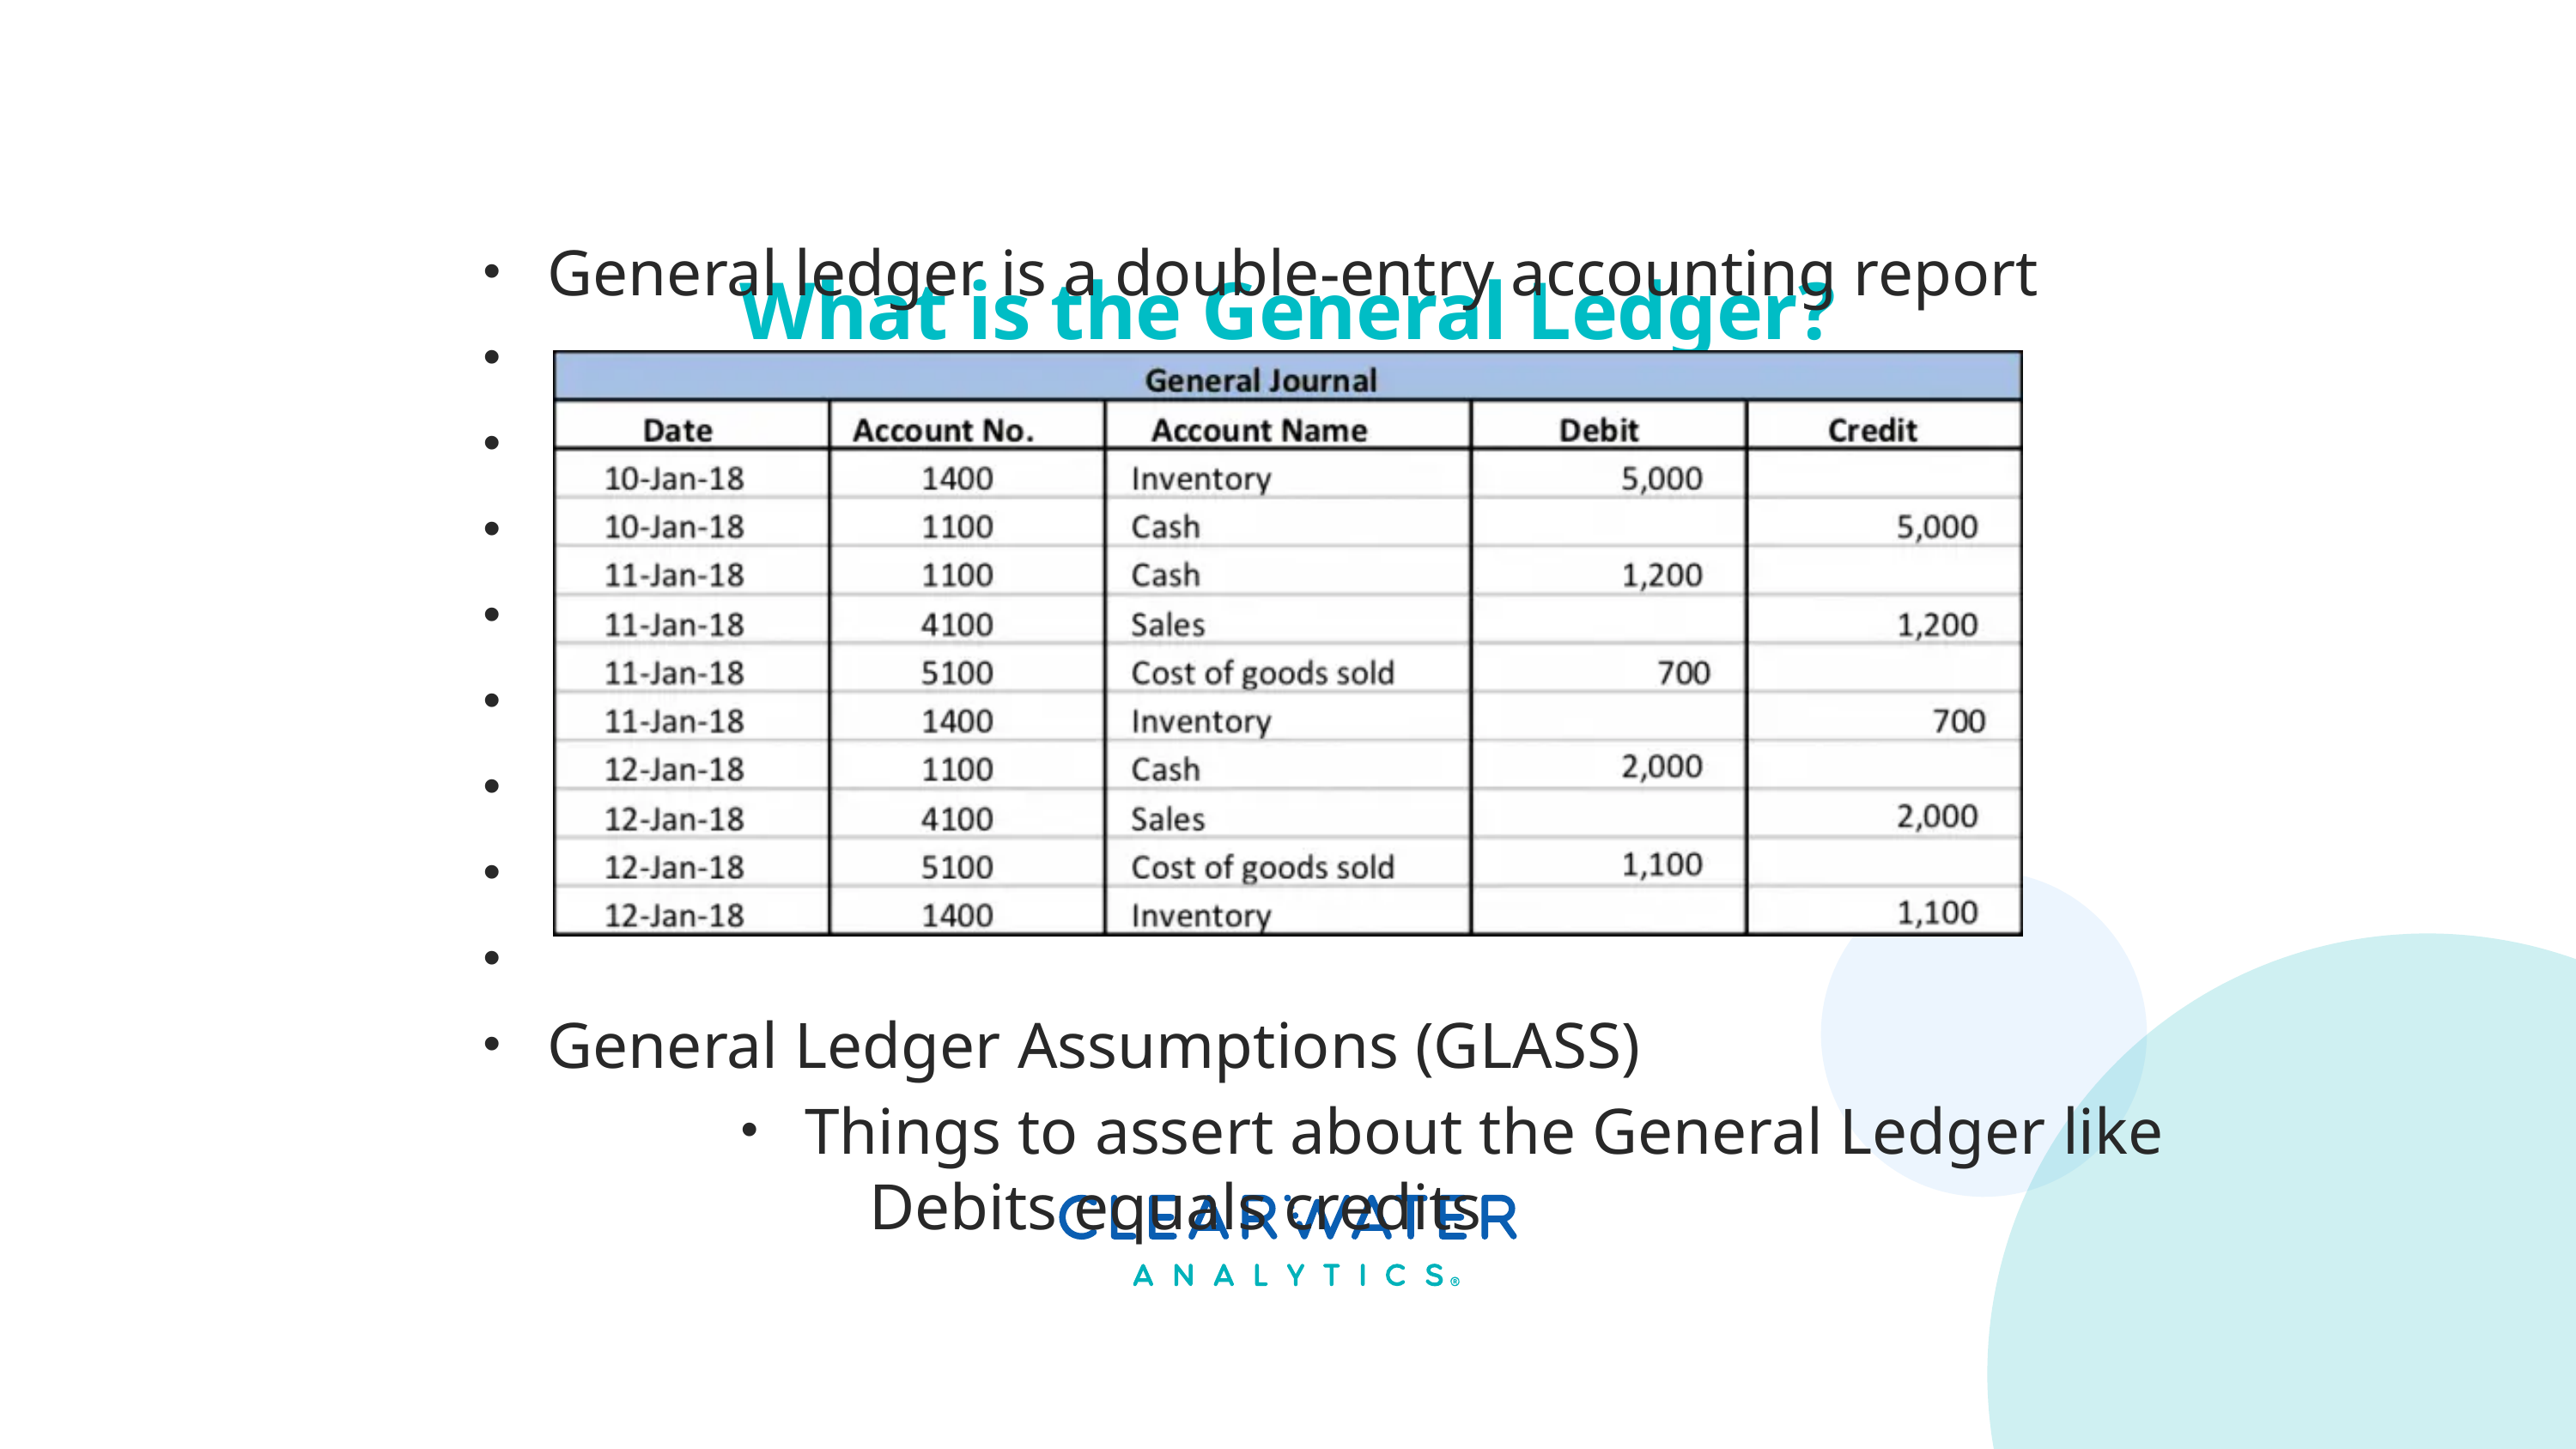

General ledger is a double-entry accounting report
General Ledger Assumptions (GLASS)
Things to assert about the General Ledger like Debits equals credits
# What is the General Ledger?